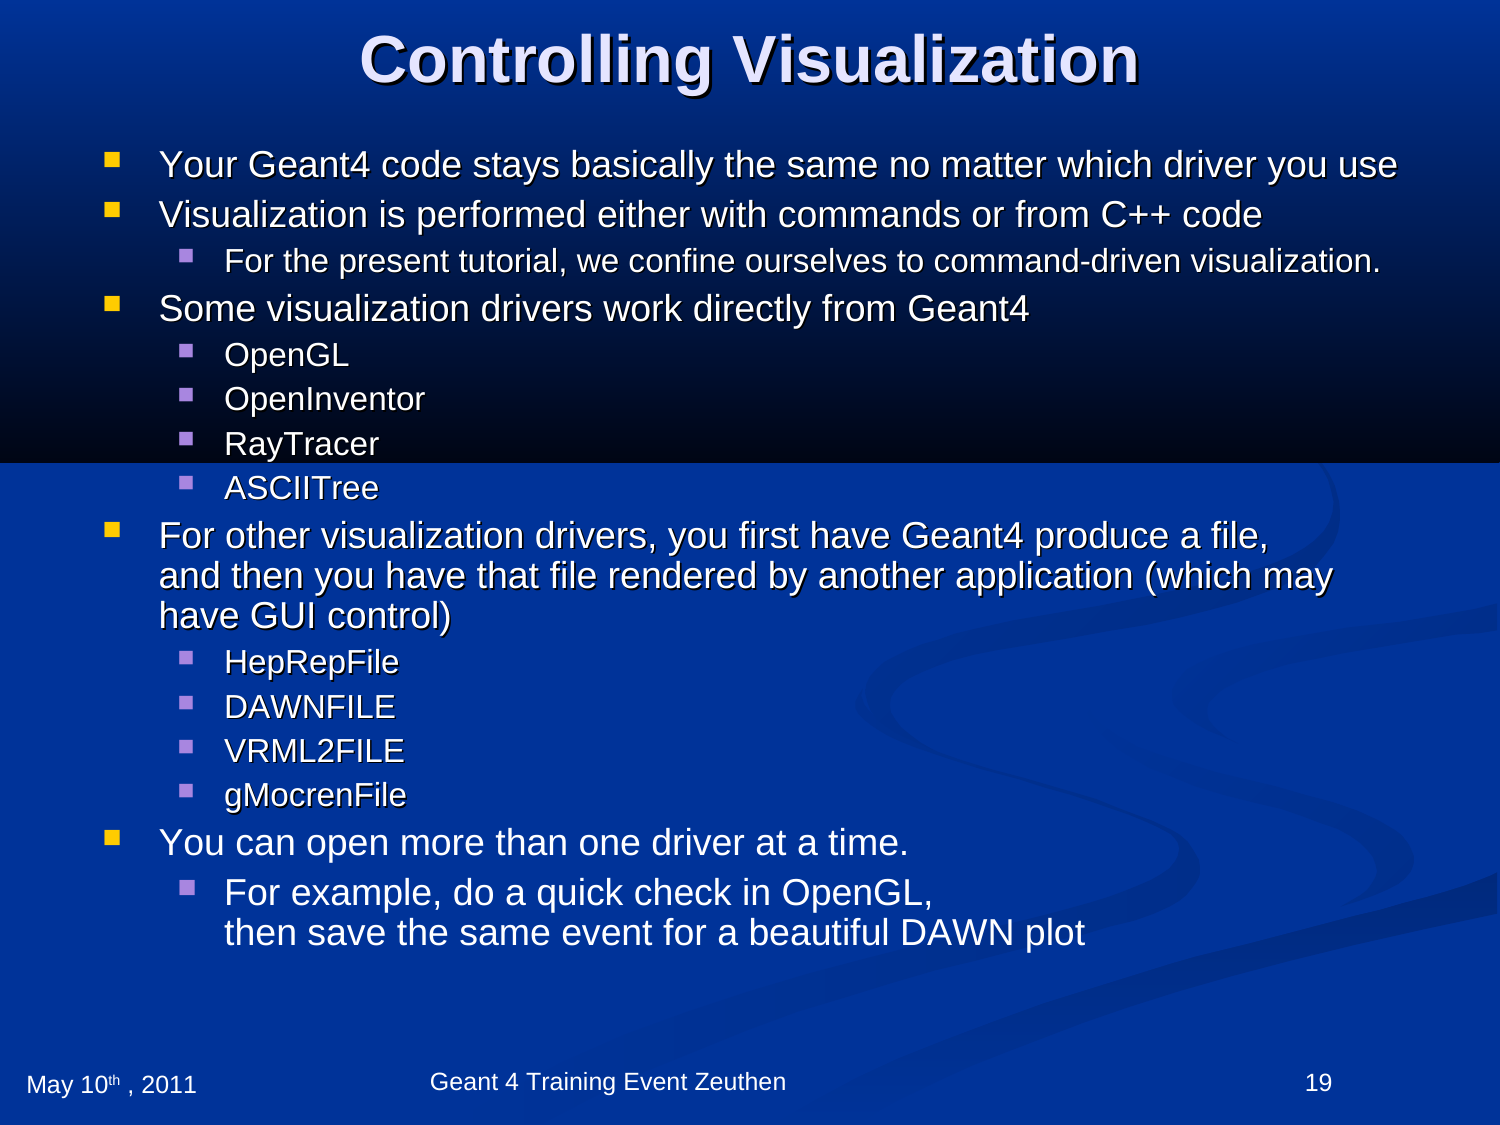

# Controlling Visualization
Your Geant4 code stays basically the same no matter which driver you use
Visualization is performed either with commands or from C++ code
For the present tutorial, we confine ourselves to command-driven visualization.
Some visualization drivers work directly from Geant4
OpenGL
OpenInventor
RayTracer
ASCIITree
For other visualization drivers, you first have Geant4 produce a file,
and then you have that file rendered by another application (which may have GUI control)
HepRepFile
DAWNFILE
VRML2FILE
gMocrenFile
You can open more than one driver at a time.
For example, do a quick check in OpenGL,
then save the same event for a beautiful DAWN plot
Introduction to Geant4 Visualization J. Perl
10 January 2011
19